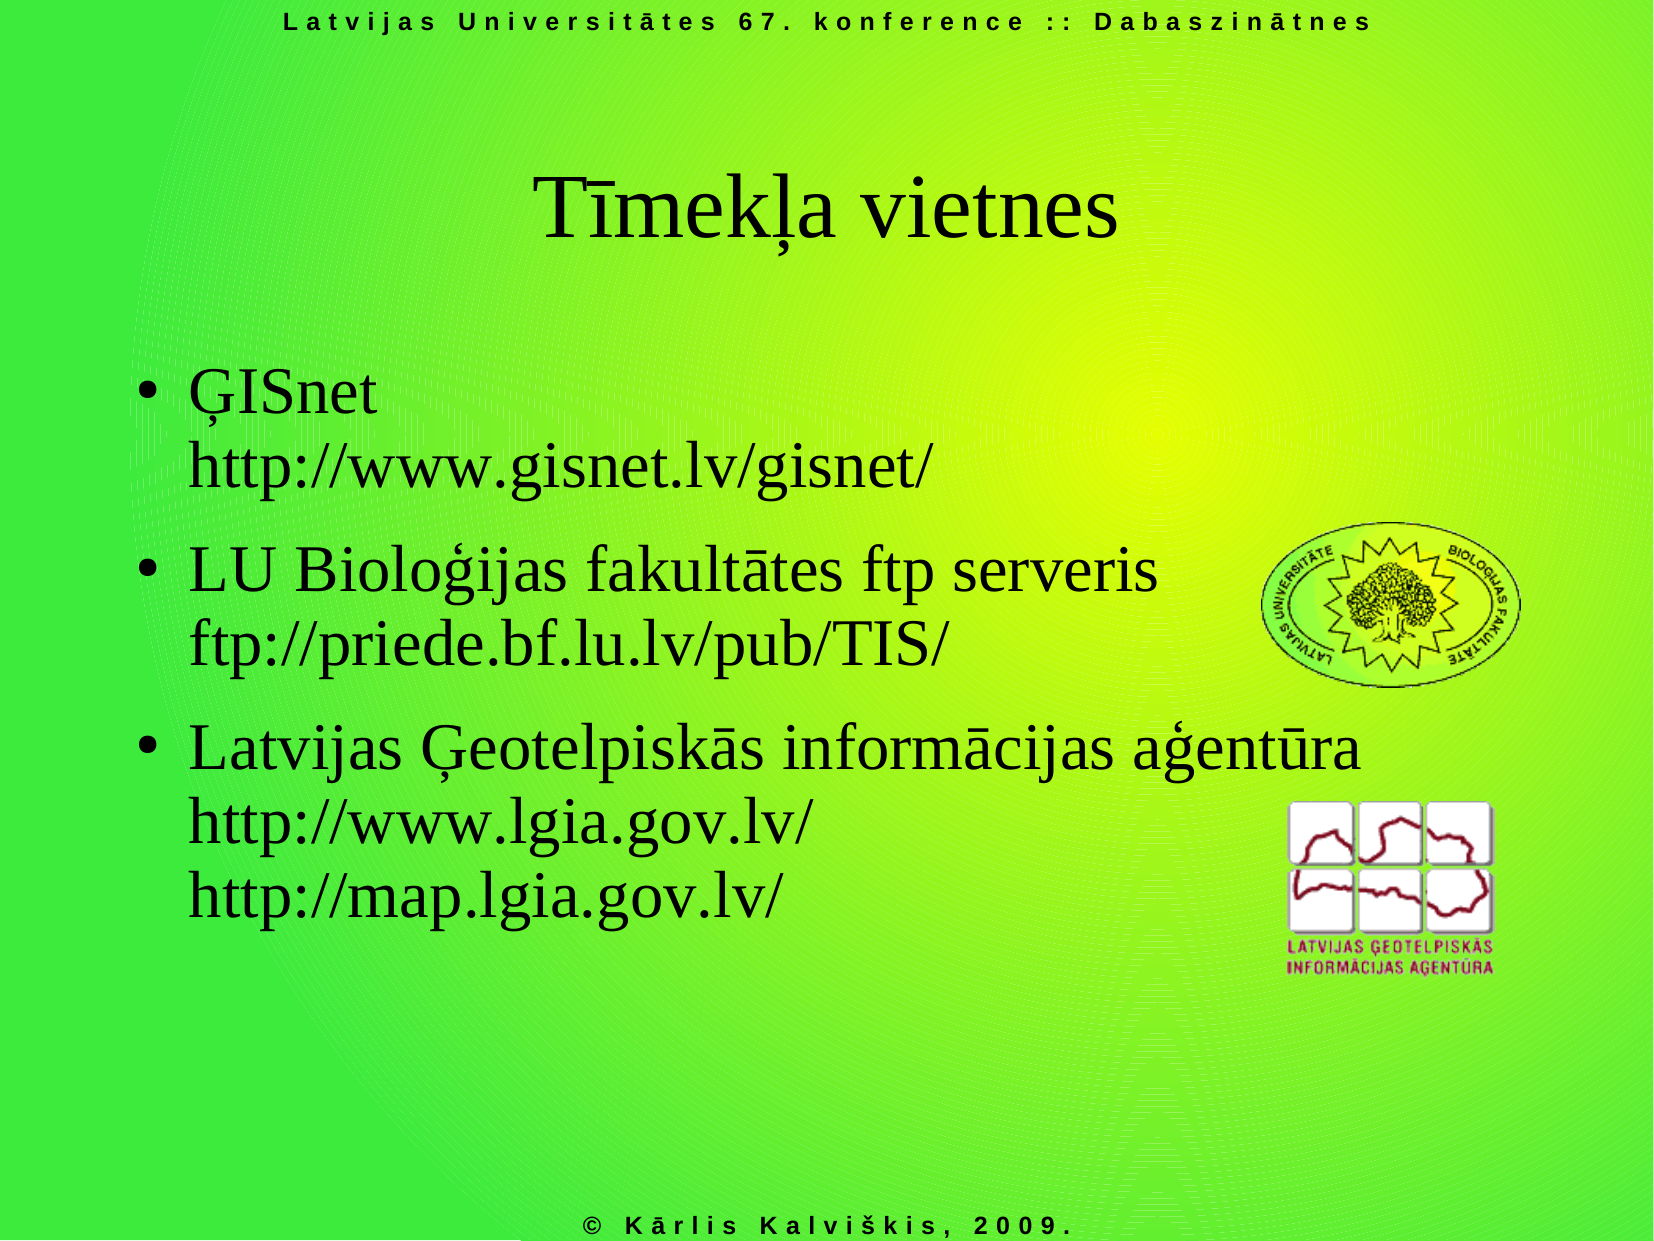

# Tīmekļa vietnes
ĢISnet
http://www.gisnet.lv/gisnet/
LU Bioloģijas fakultātes ftp serveris
ftp://priede.bf.lu.lv/pub/TIS/
Latvijas Ģeotelpiskās informācijas aģentūra
http://www.lgia.gov.lv/
http://map.lgia.gov.lv/